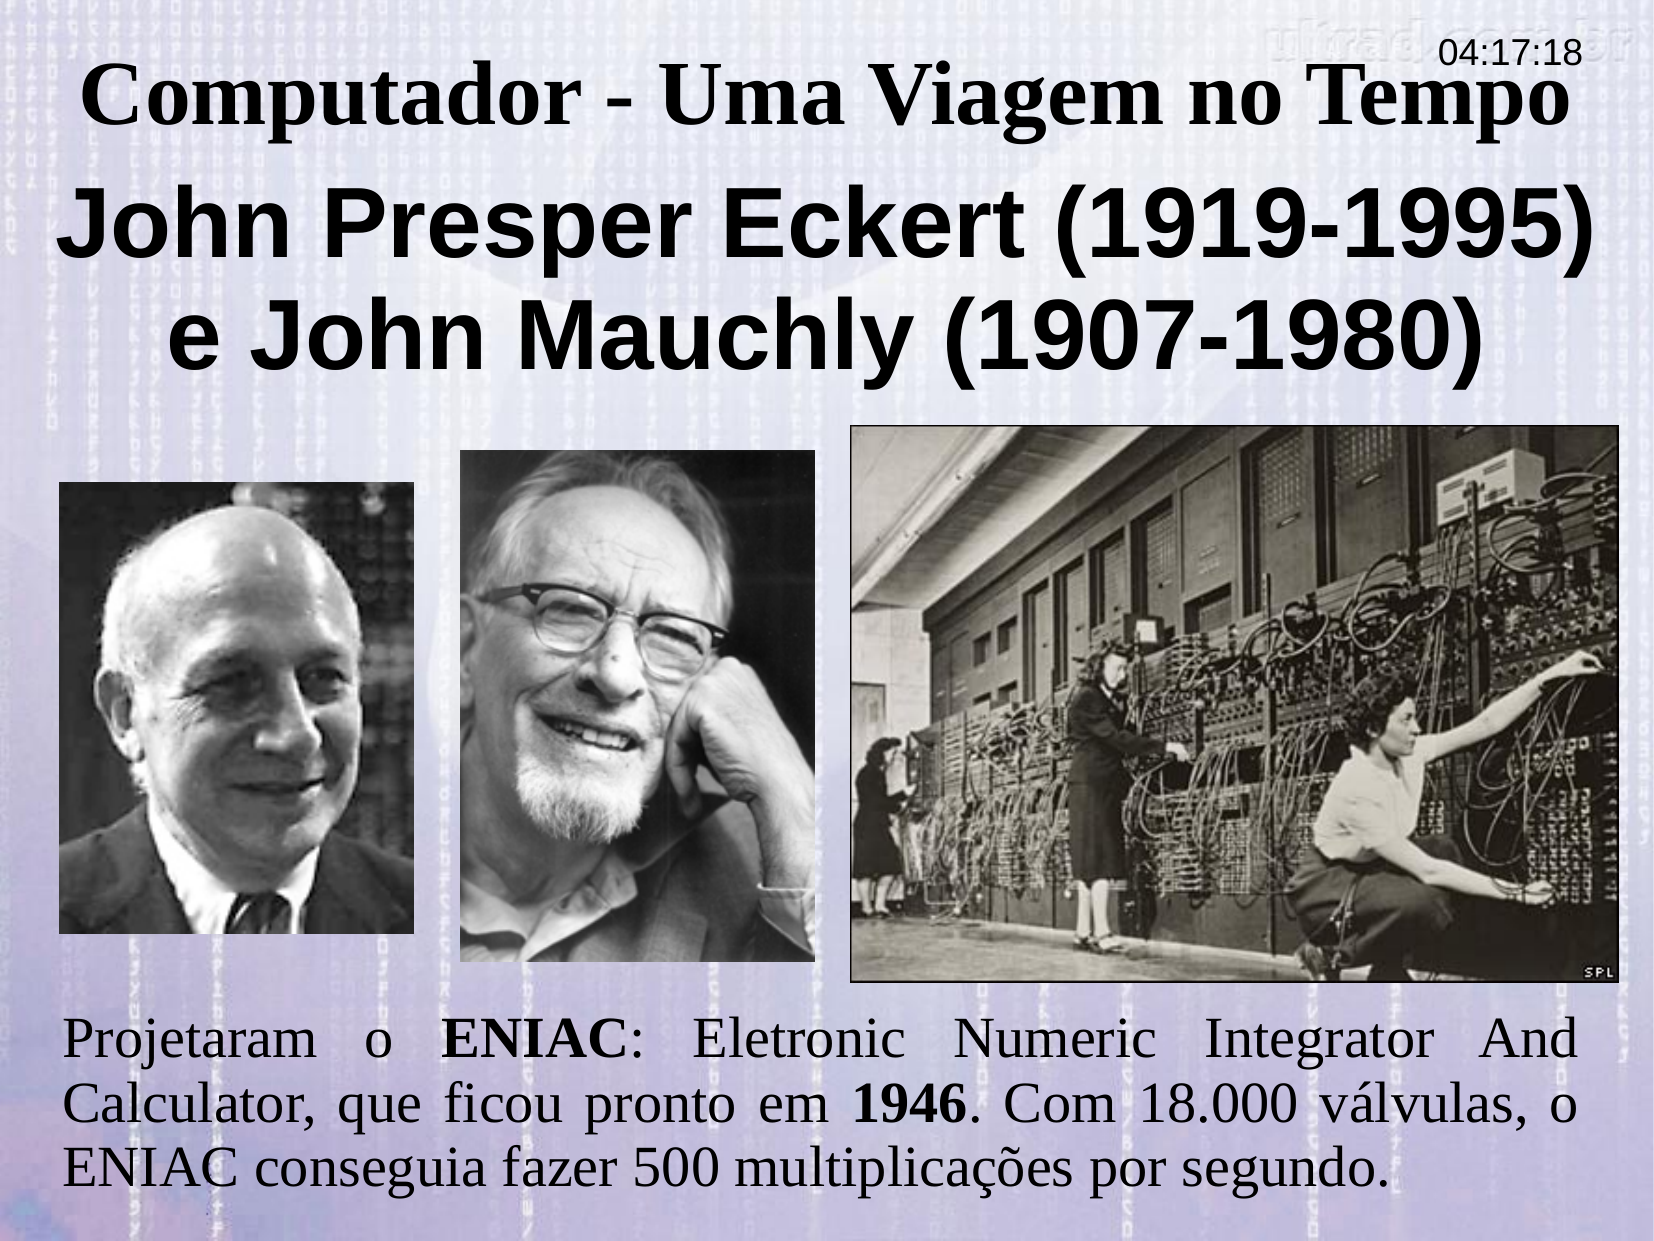

03:10:26
Computador - Uma Viagem no Tempo
John Presper Eckert (1919-1995) e John Mauchly (1907-1980)
Projetaram o ENIAC: Eletronic Numeric Integrator And Calculator, que ficou pronto em 1946. Com 18.000 válvulas, o ENIAC conseguia fazer 500 multiplicações por segundo.